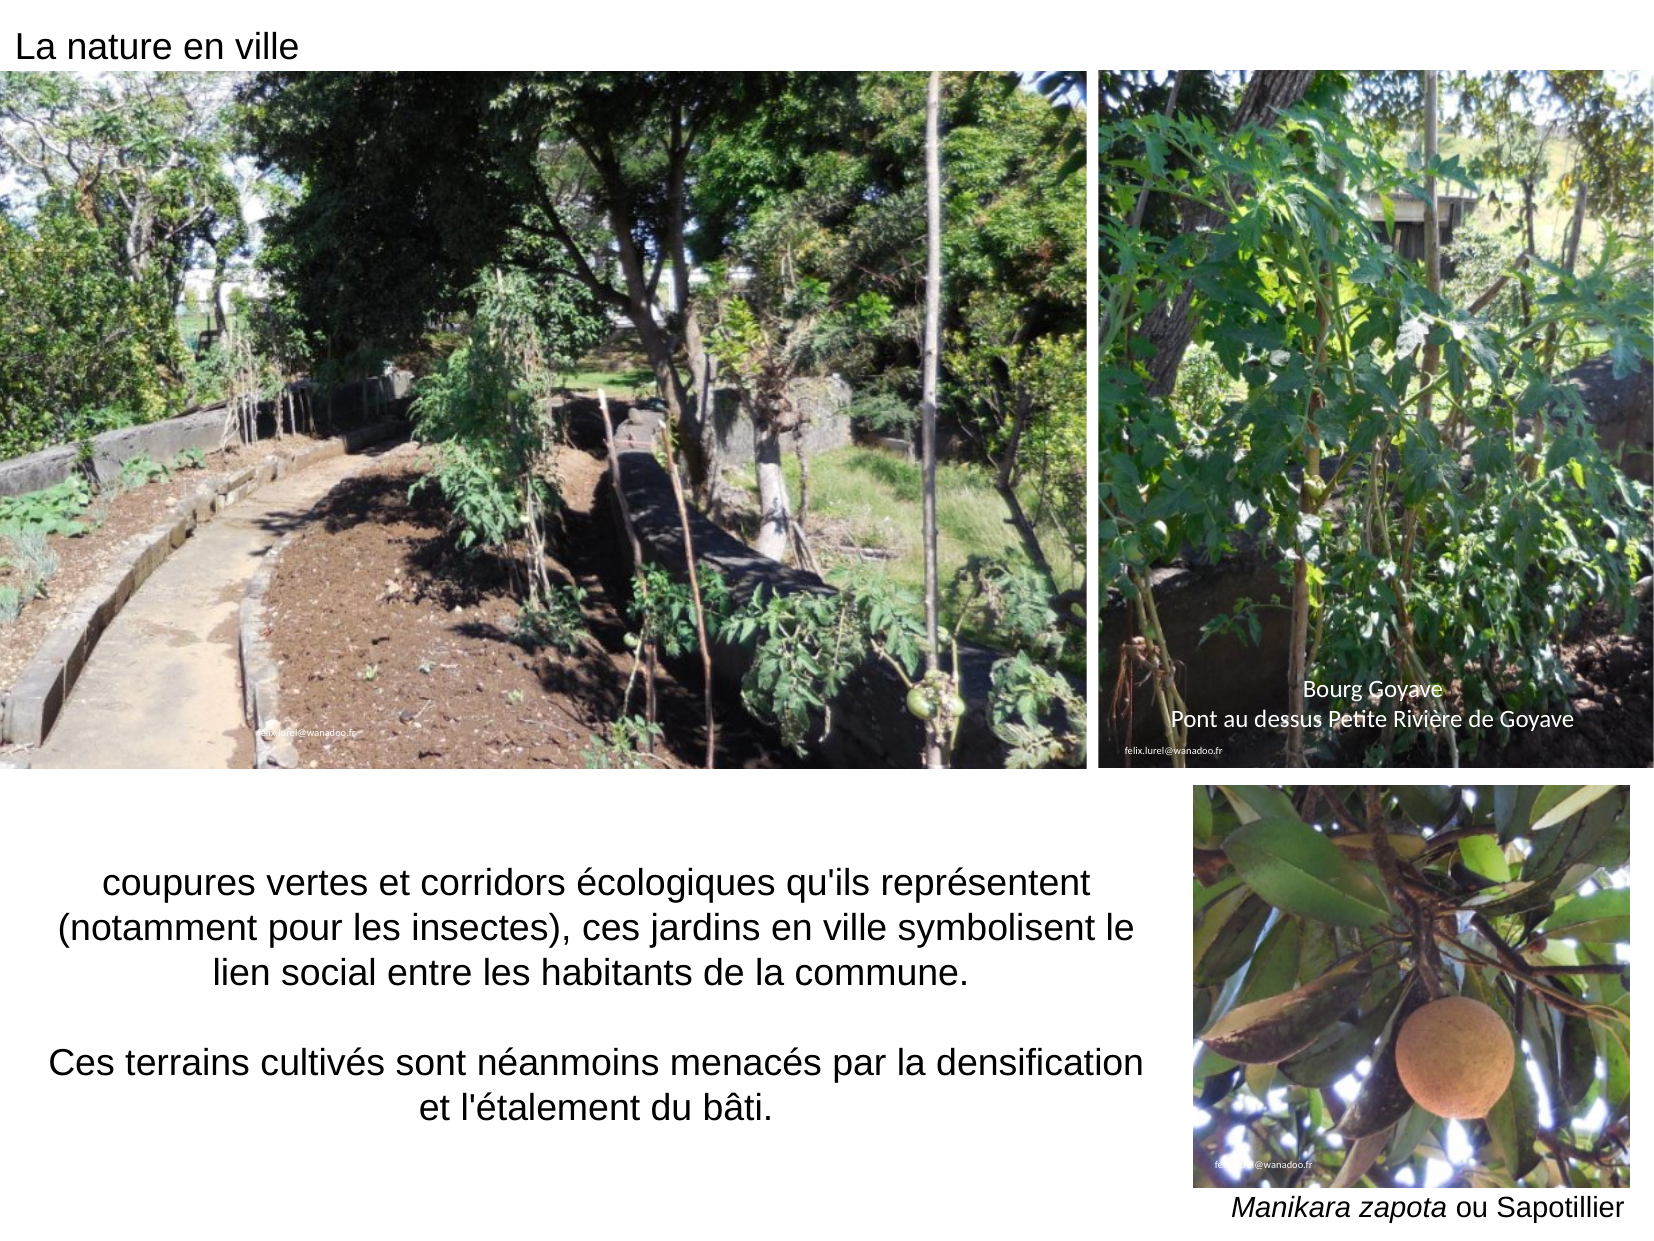

La nature en ville
Bourg Goyave
Pont au dessus Petite Rivière de Goyave
felix.lurel@wanadoo.fr
felix.lurel@wanadoo.fr
coupures vertes et corridors écologiques qu'ils représentent (notamment pour les insectes), ces jardins en ville symbolisent le lien social entre les habitants de la commune.
Ces terrains cultivés sont néanmoins menacés par la densification et l'étalement du bâti.
felix.lurel@wanadoo.fr
Manikara zapota ou Sapotillier